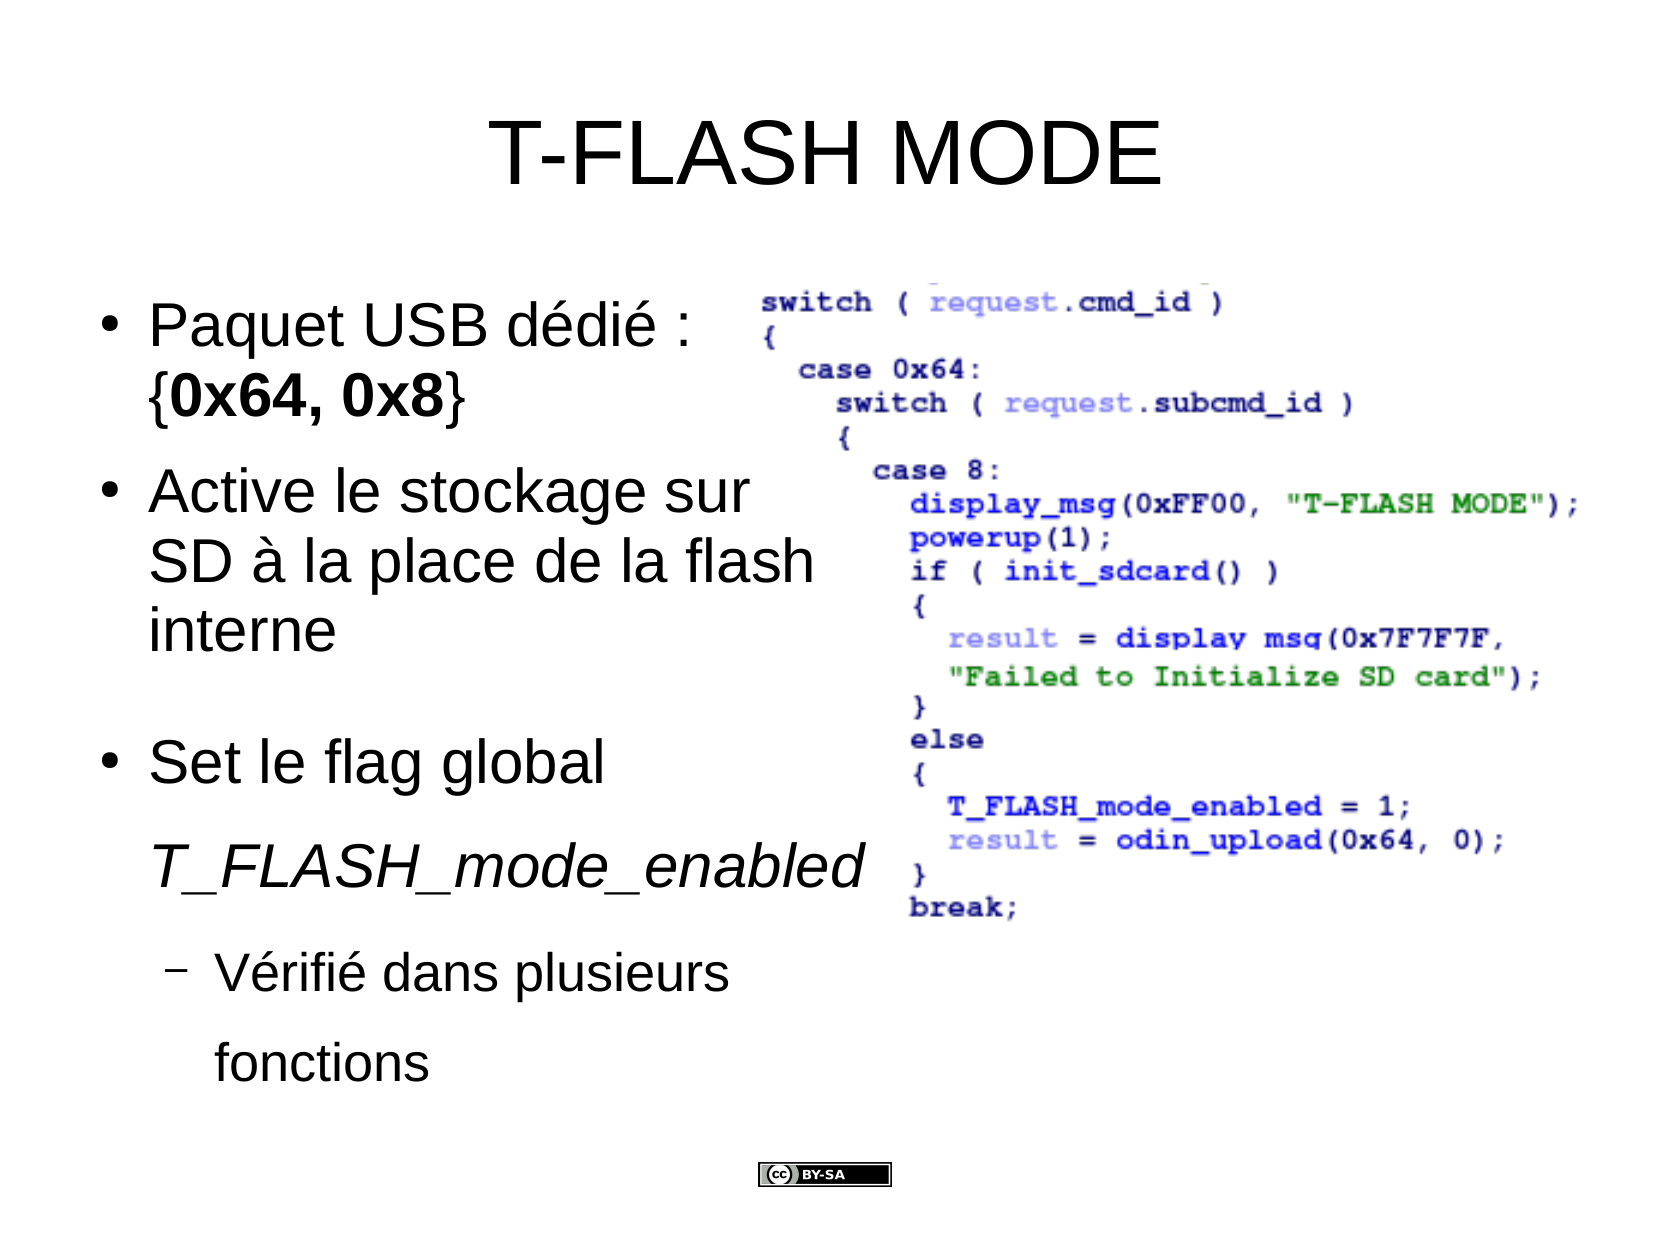

T-FLASH MODE
# Paquet USB dédié : {0x64, 0x8}
Active le stockage sur
SD à la place de la flash interne
Set le flag global T_FLASH_mode_enabled
Vérifié dans plusieurs fonctions